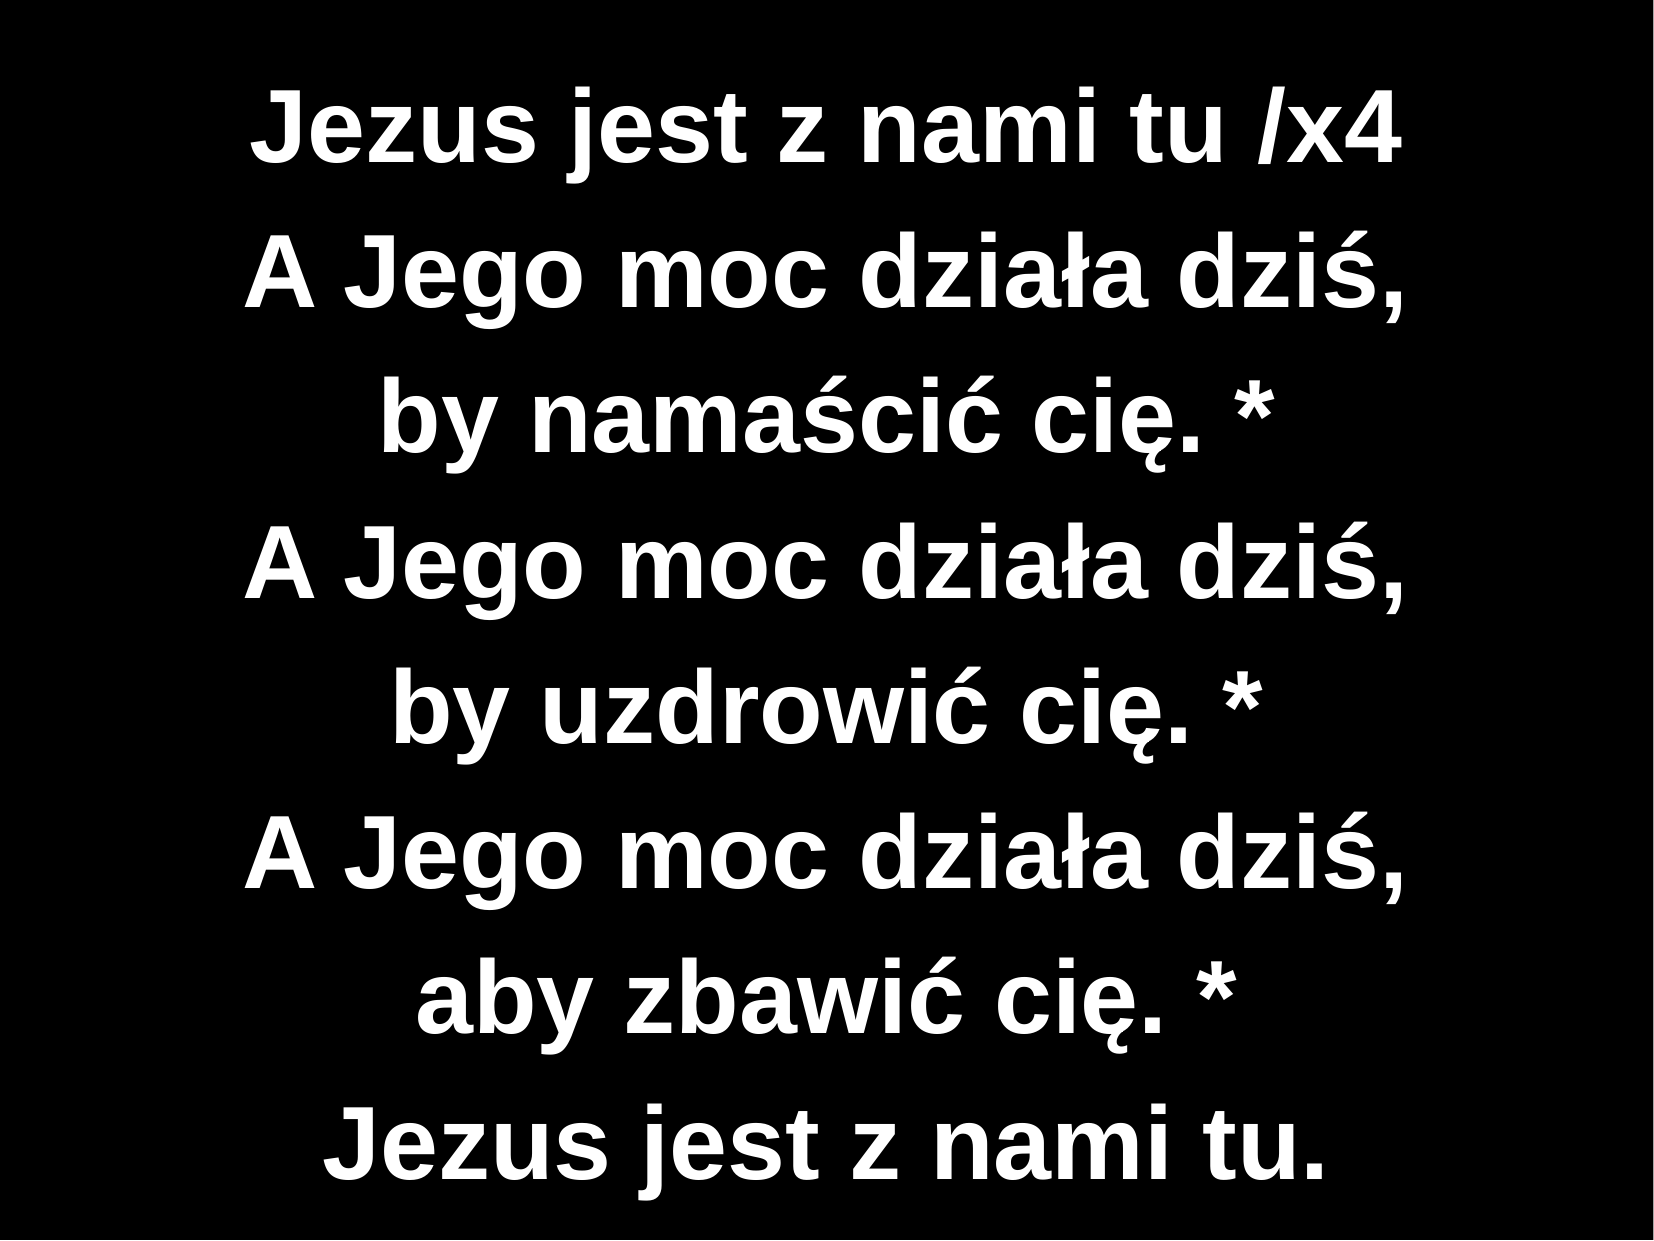

# Jezus jest z nami tu /x4
A Jego moc działa dziś,
by namaścić cię. *
A Jego moc działa dziś,
by uzdrowić cię. *
A Jego moc działa dziś,
aby zbawić cię. *
Jezus jest z nami tu.